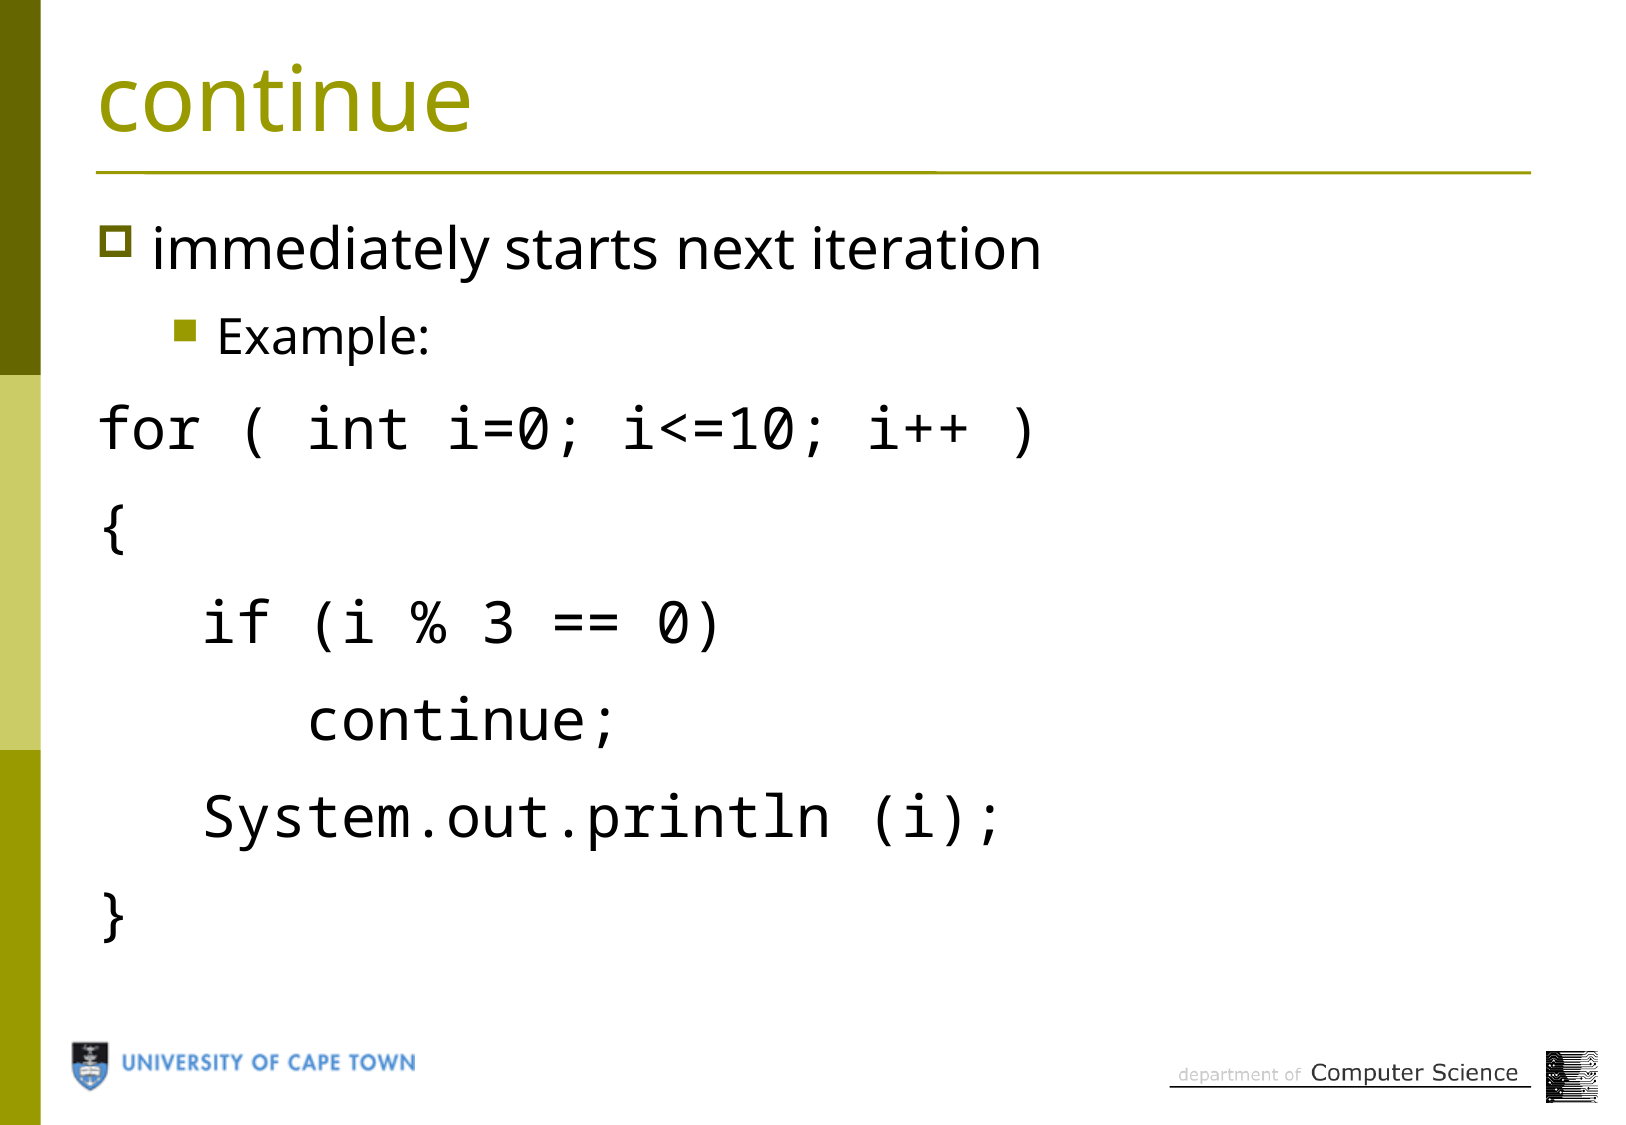

# continue
immediately starts next iteration
Example:
for ( int i=0; i<=10; i++ )
{
 if (i % 3 == 0)
 continue;
 System.out.println (i);
}